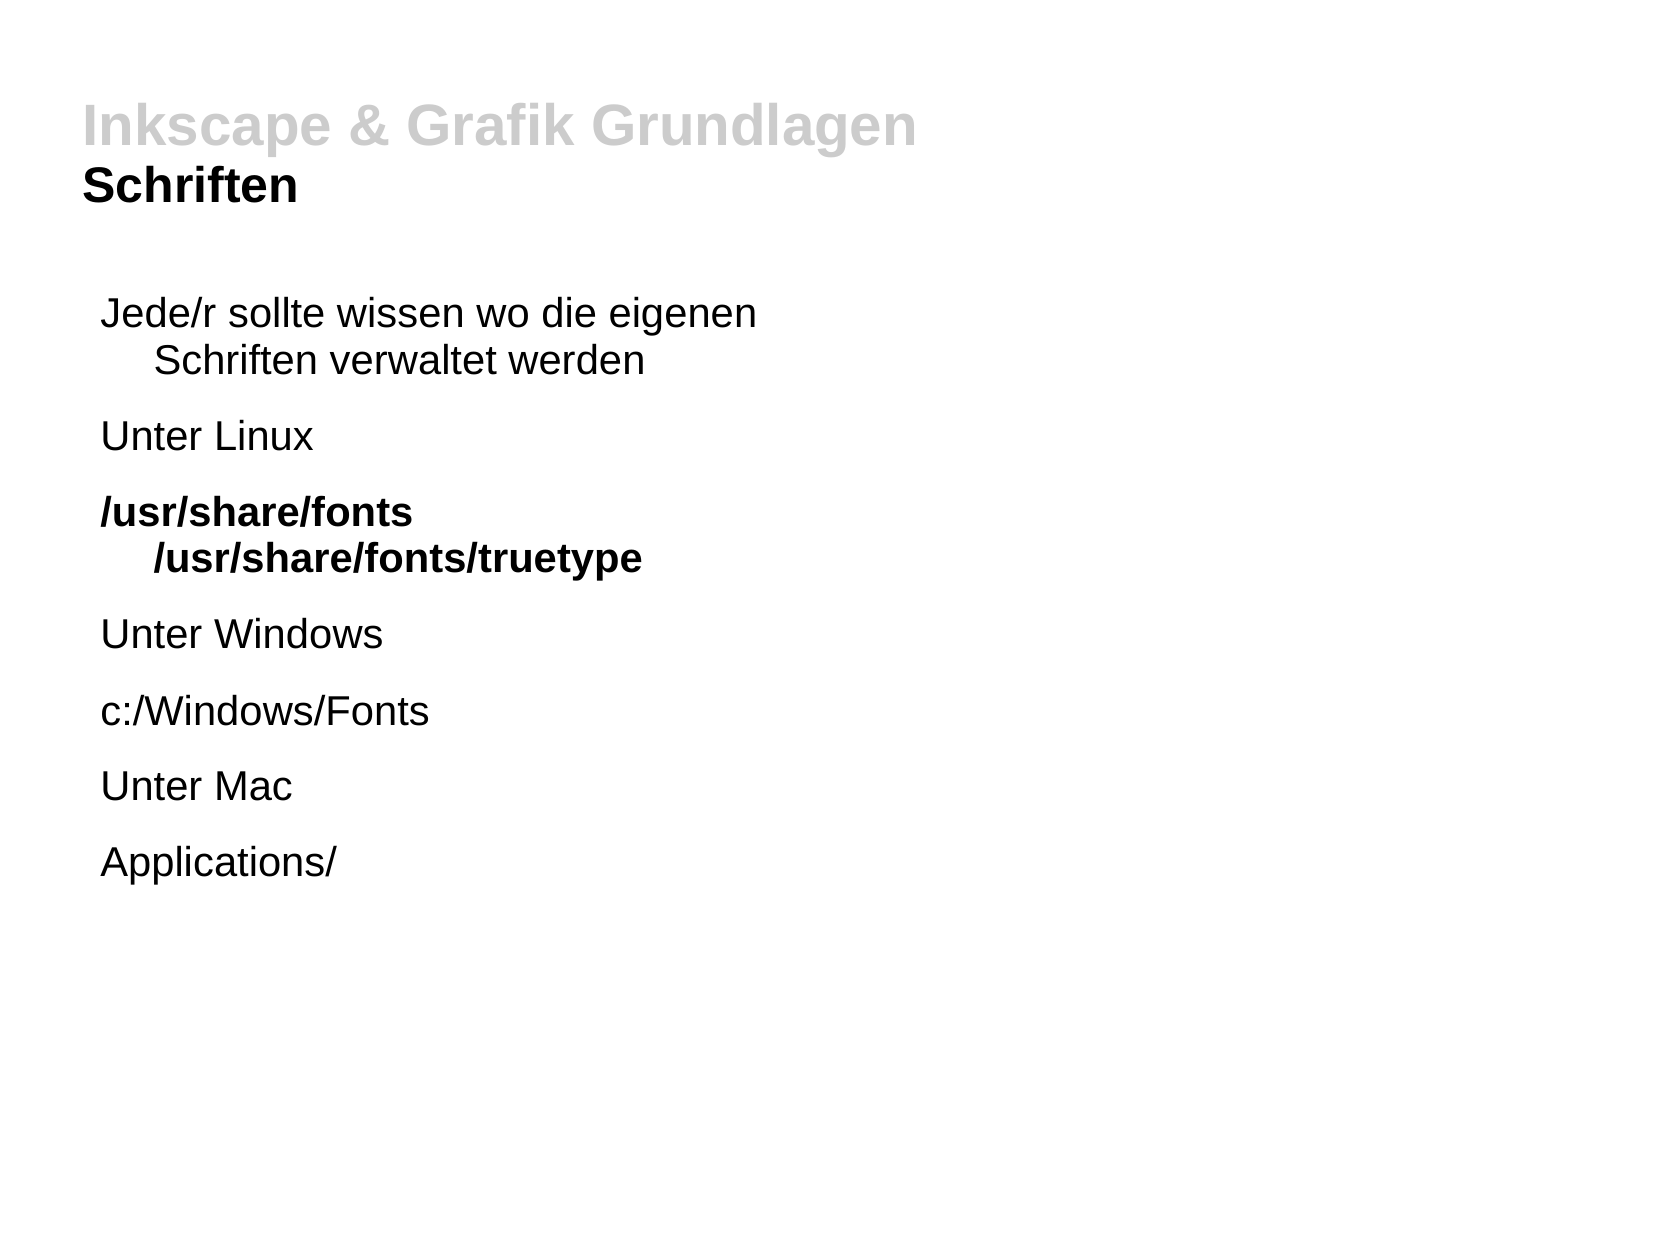

# Inkscape & Grafik Grundlagen Schriften
Jede/r sollte wissen wo die eigenen Schriften verwaltet werden
Unter Linux
/usr/share/fonts
/usr/share/fonts/truetype
Unter Windows
c:/Windows/Fonts
Unter Mac
Applications/